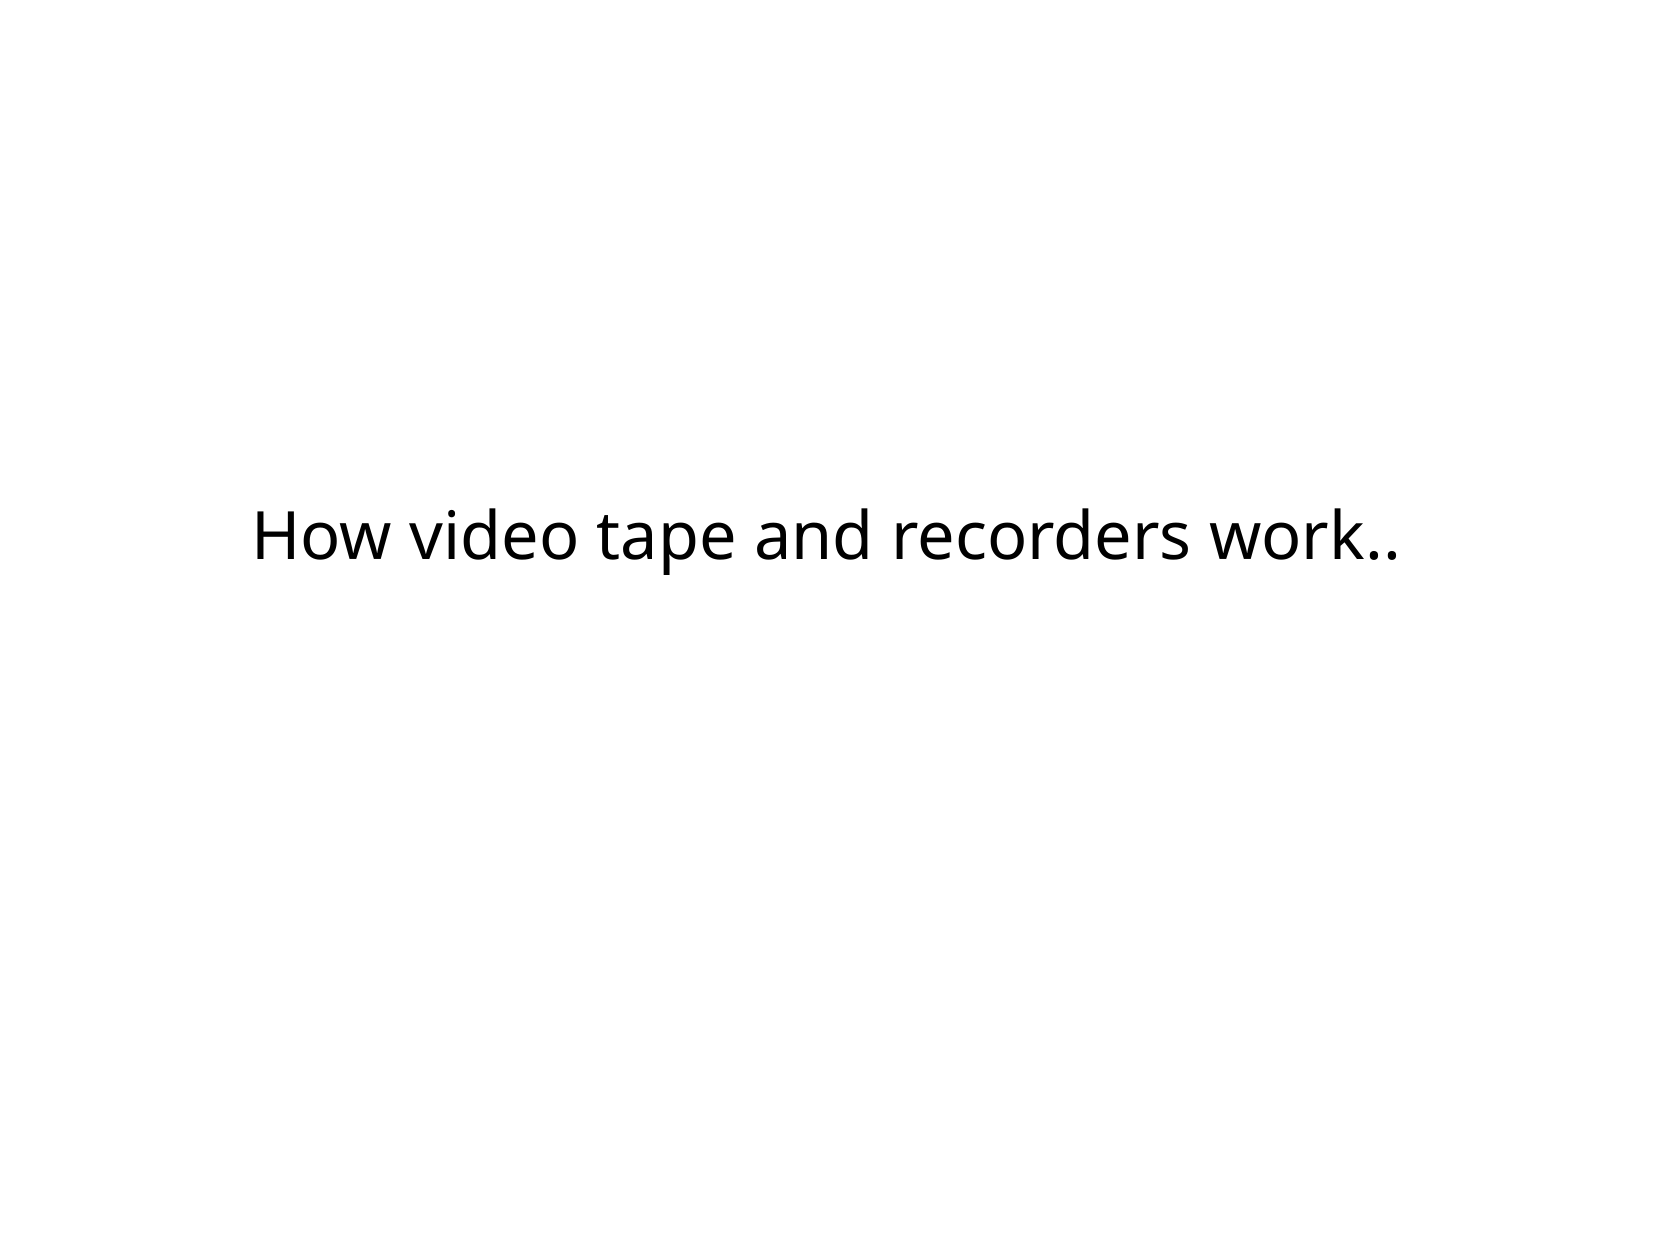

# How video tape and recorders work..